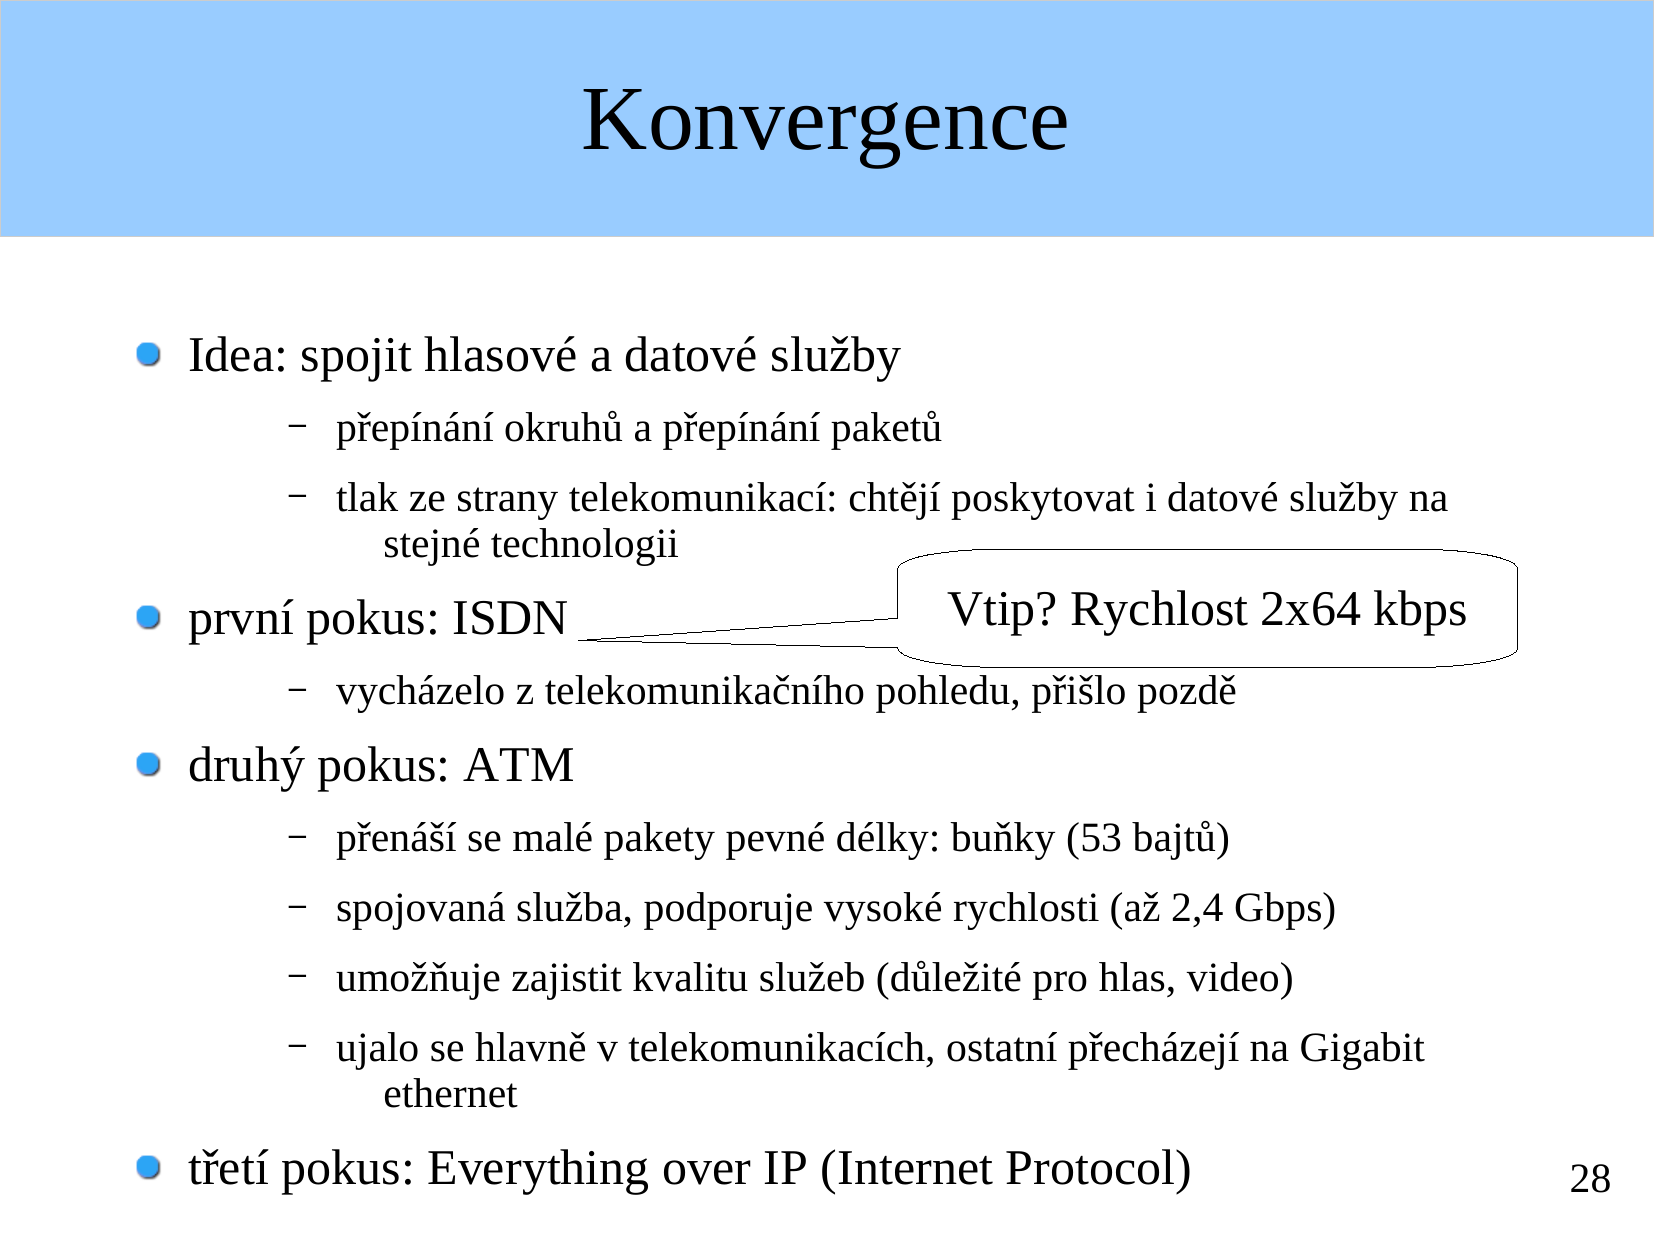

Konvergence
# Idea: spojit hlasové a datové služby
přepínání okruhů a přepínání paketů
tlak ze strany telekomunikací: chtějí poskytovat i datové služby na stejné technologii
první pokus: ISDN
vycházelo z telekomunikačního pohledu, přišlo pozdě
druhý pokus: ATM
přenáší se malé pakety pevné délky: buňky (53 bajtů)
spojovaná služba, podporuje vysoké rychlosti (až 2,4 Gbps)
umožňuje zajistit kvalitu služeb (důležité pro hlas, video)
ujalo se hlavně v telekomunikacích, ostatní přecházejí na Gigabit ethernet
třetí pokus: Everything over IP (Internet Protocol)
Vtip? Rychlost 2x64 kbps